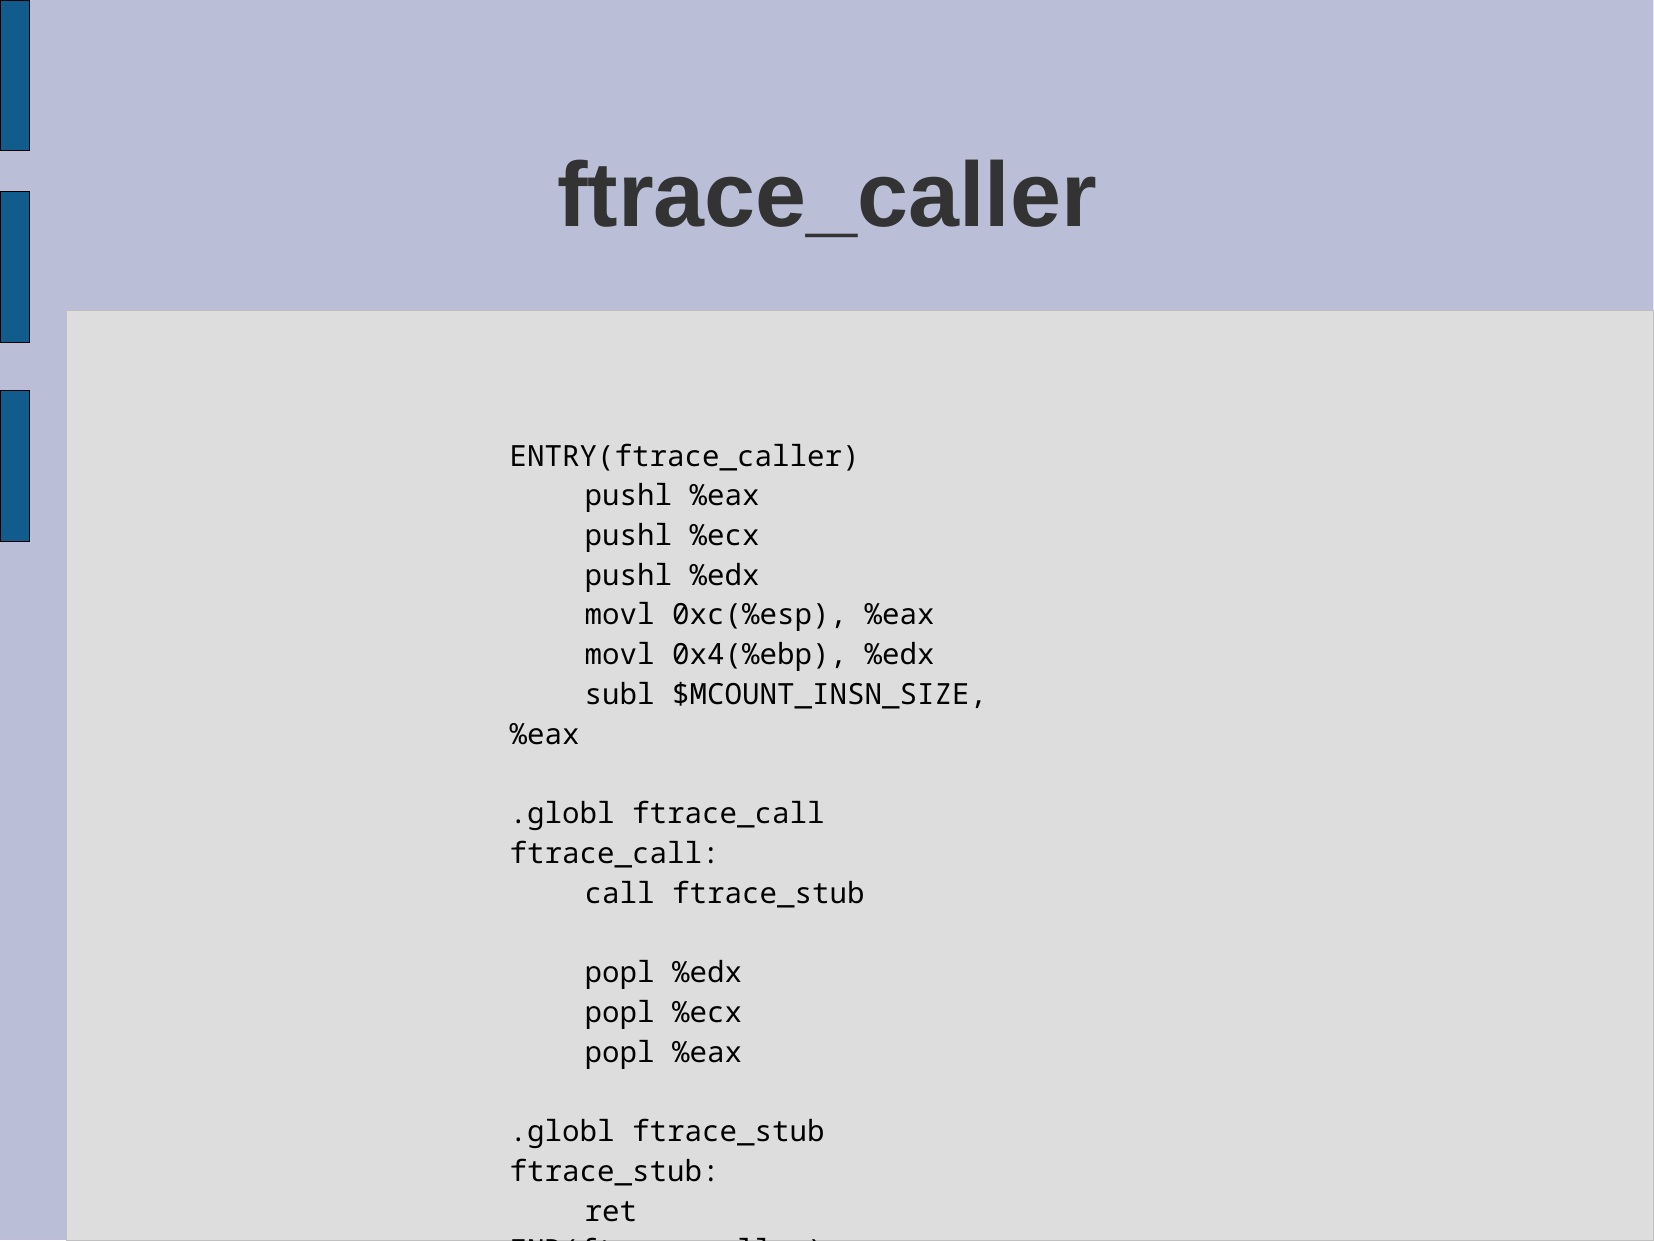

# ftrace_caller
ENTRY(ftrace_caller)
	pushl %eax
	pushl %ecx
	pushl %edx
	movl 0xc(%esp), %eax
	movl 0x4(%ebp), %edx
	subl $MCOUNT_INSN_SIZE, %eax
.globl ftrace_call
ftrace_call:
	call ftrace_stub
	popl %edx
	popl %ecx
	popl %eax
.globl ftrace_stub
ftrace_stub:
	ret
END(ftrace_caller)